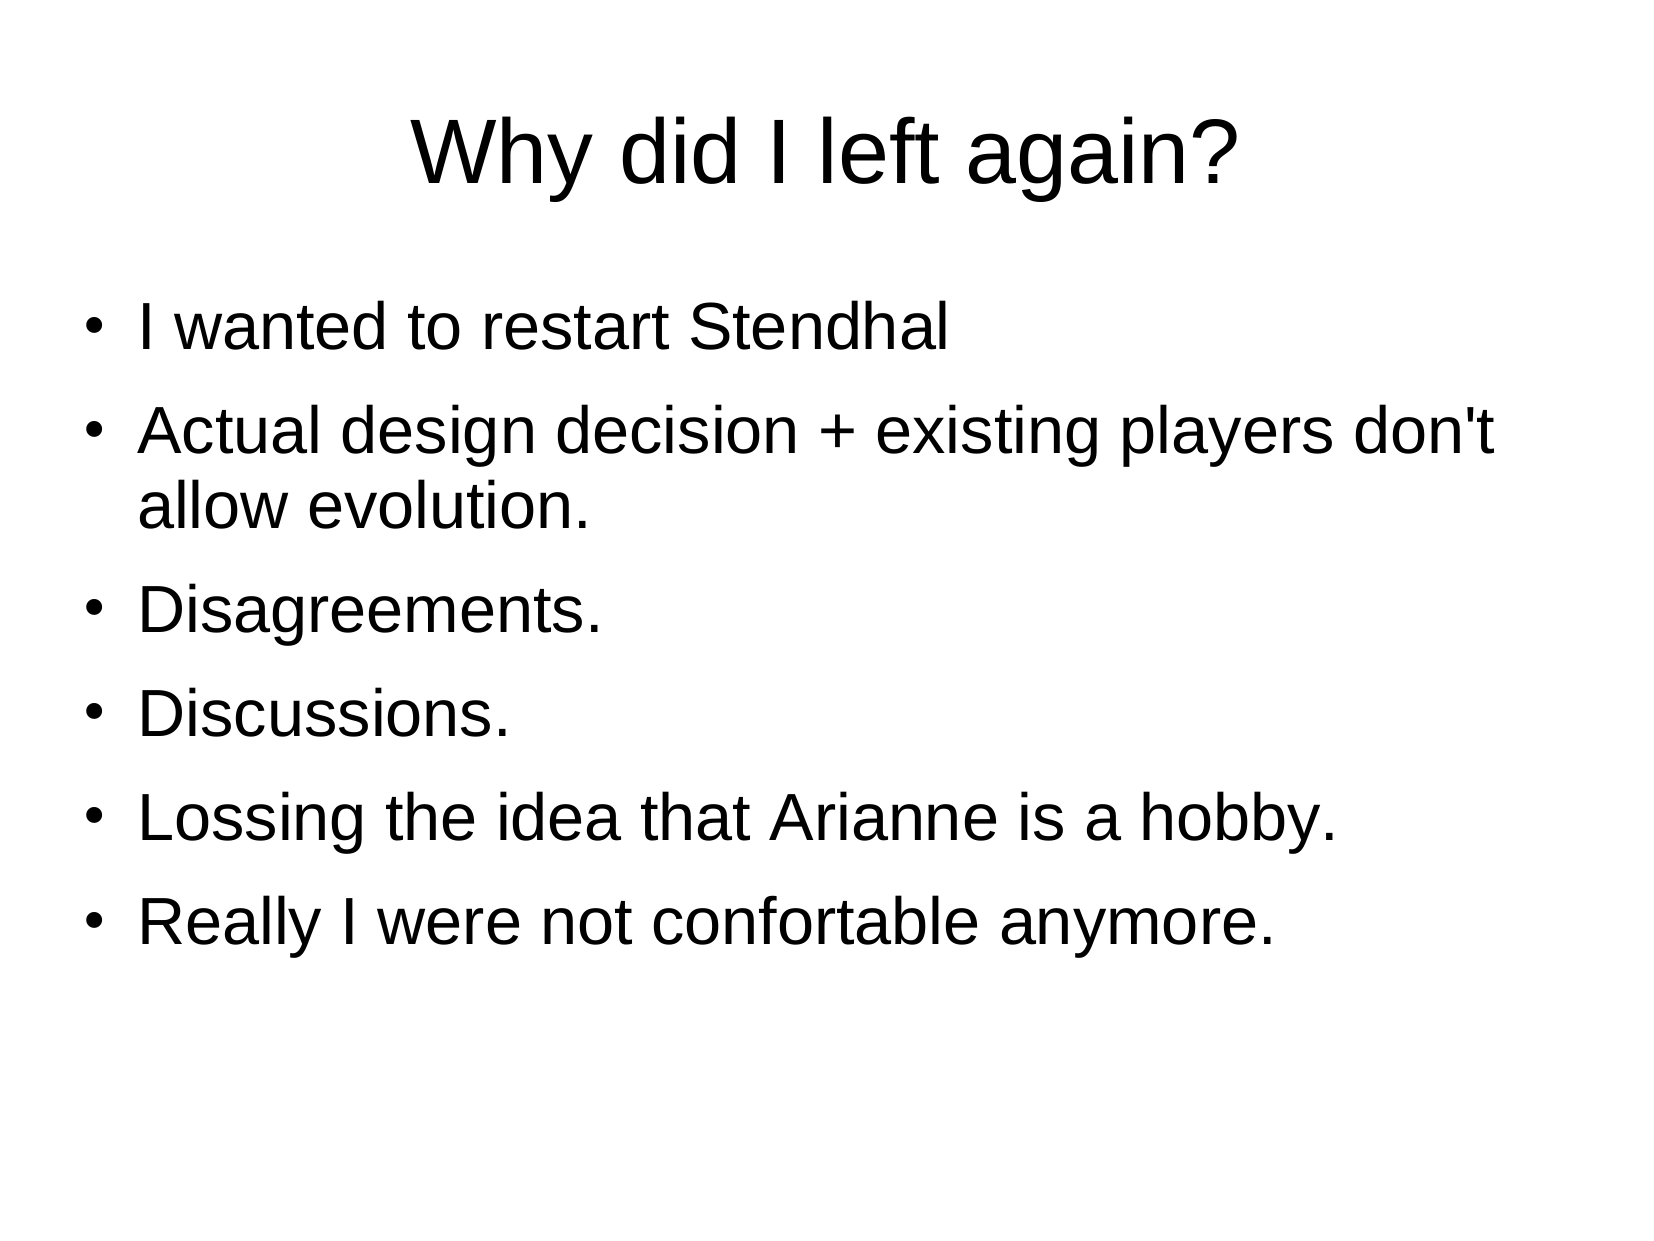

# Why did I left again?
I wanted to restart Stendhal
Actual design decision + existing players don't allow evolution.
Disagreements.
Discussions.
Lossing the idea that Arianne is a hobby.
Really I were not confortable anymore.